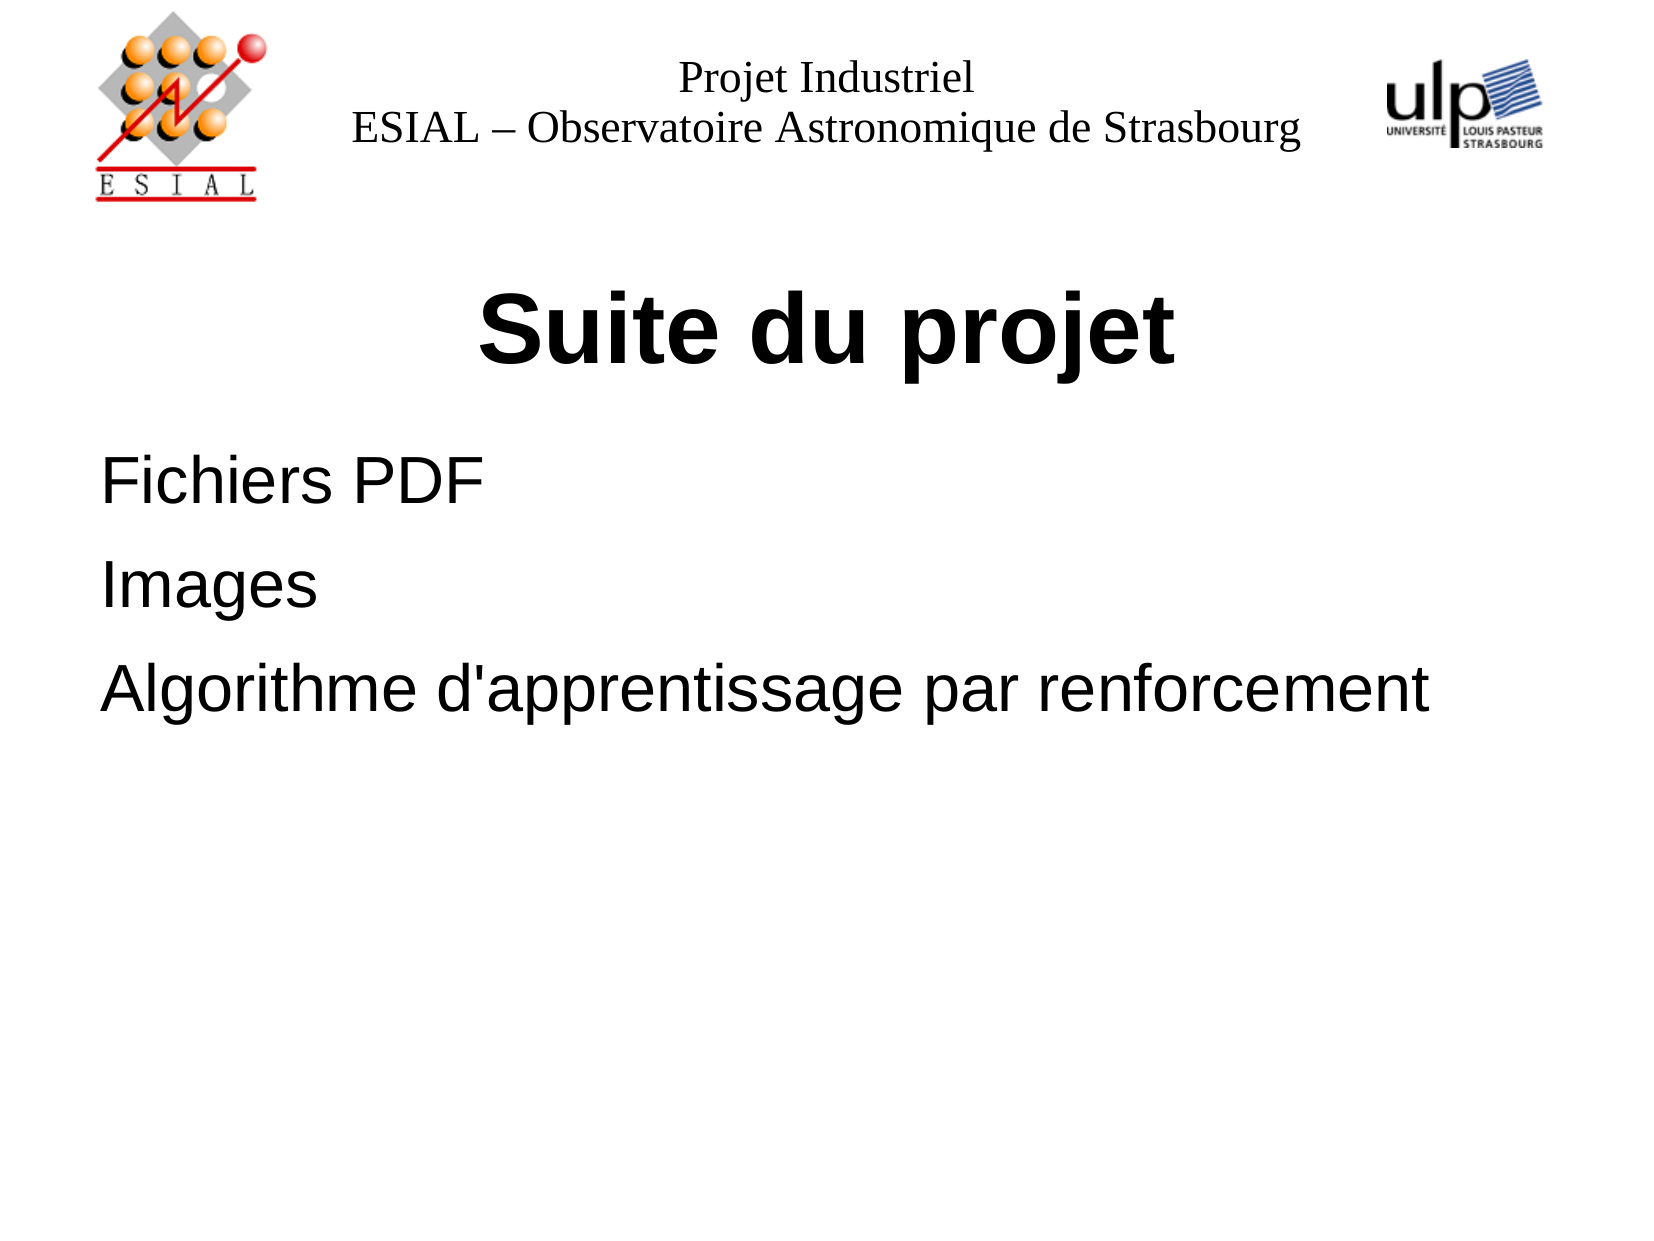

# Projet Industriel ESIAL – Observatoire Astronomique de Strasbourg
Suite du projet
Fichiers PDF
Images
Algorithme d'apprentissage par renforcement